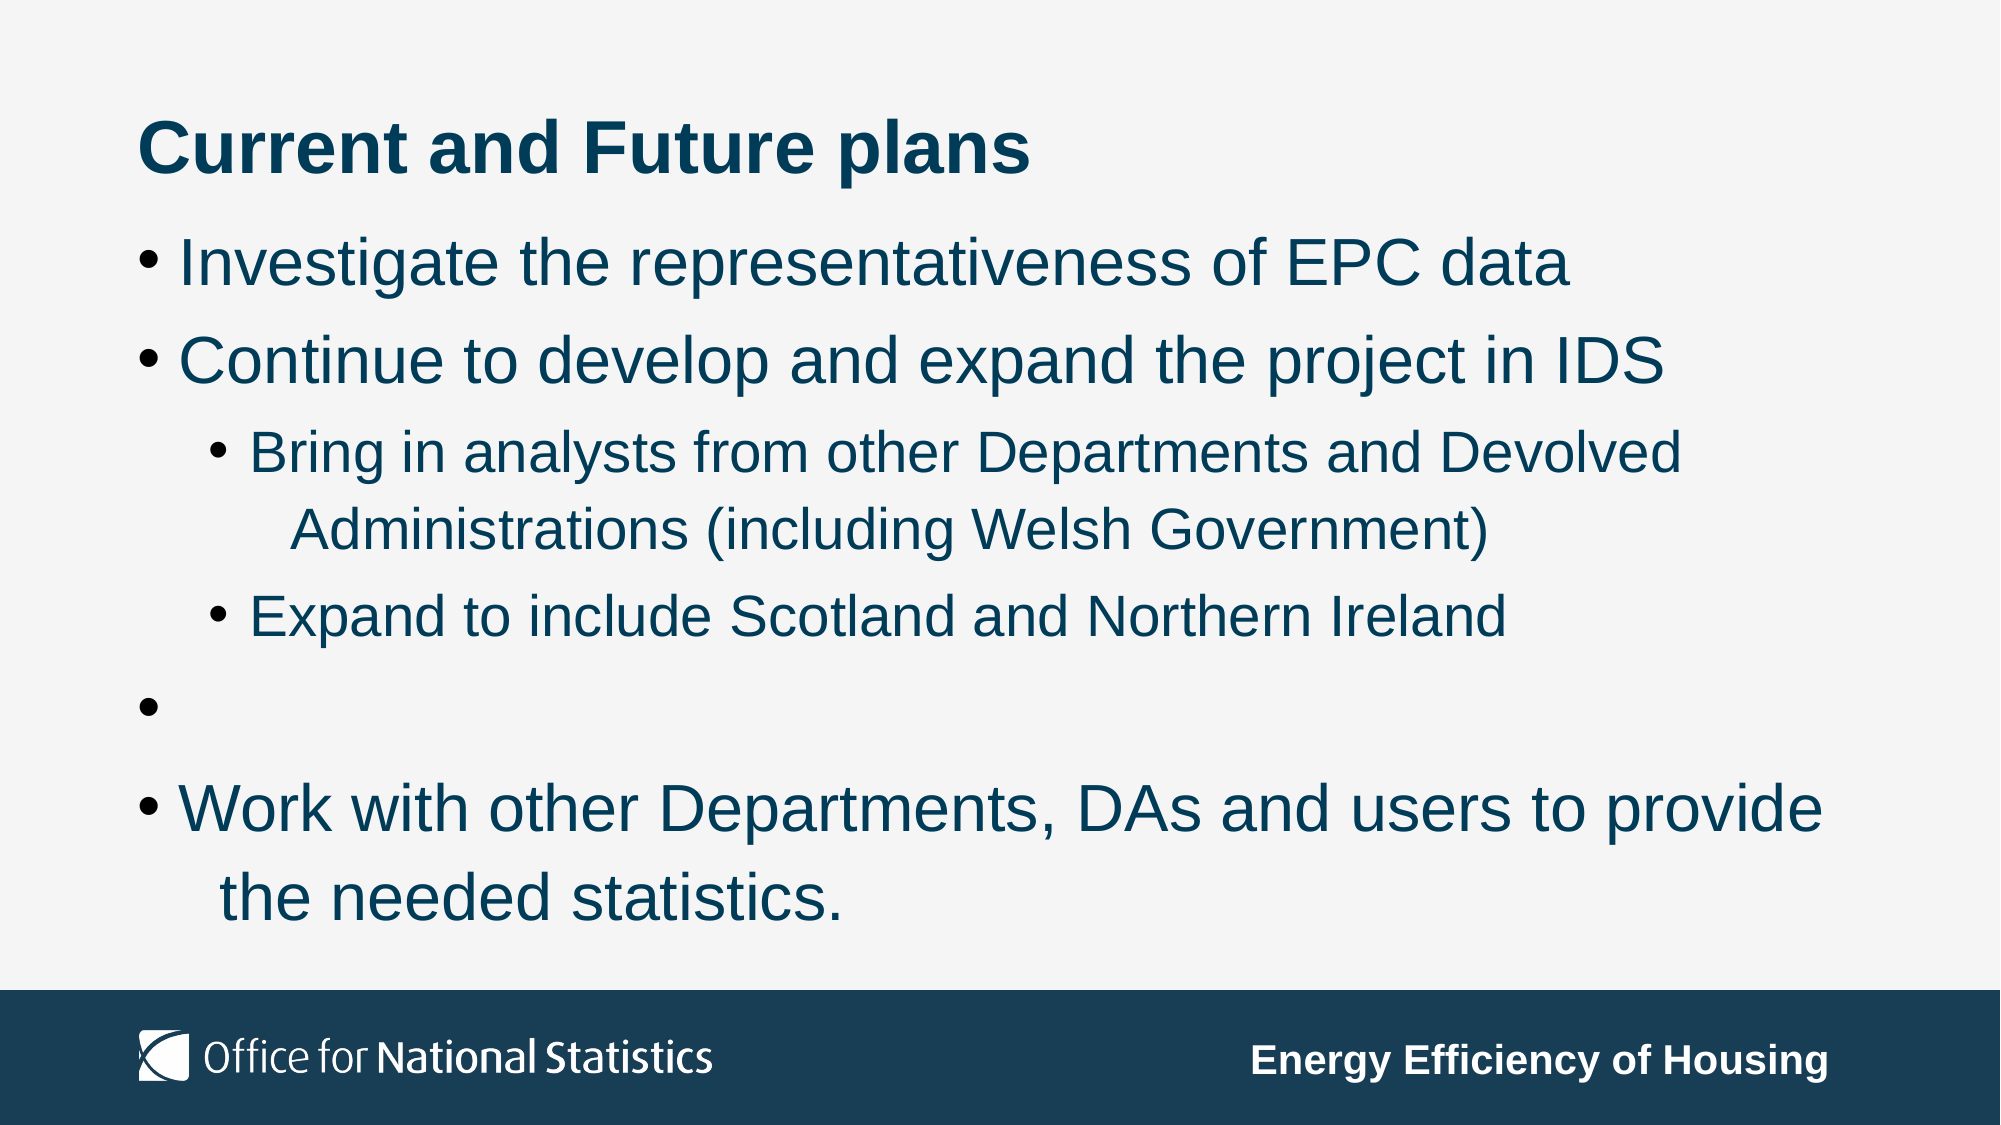

# Current and Future plans
Investigate the representativeness of EPC data
Continue to develop and expand the project in IDS
Bring in analysts from other Departments and Devolved Administrations (including Welsh Government)
Expand to include Scotland and Northern Ireland
Work with other Departments, DAs and users to provide the needed statistics.
Energy Efficiency of Housing